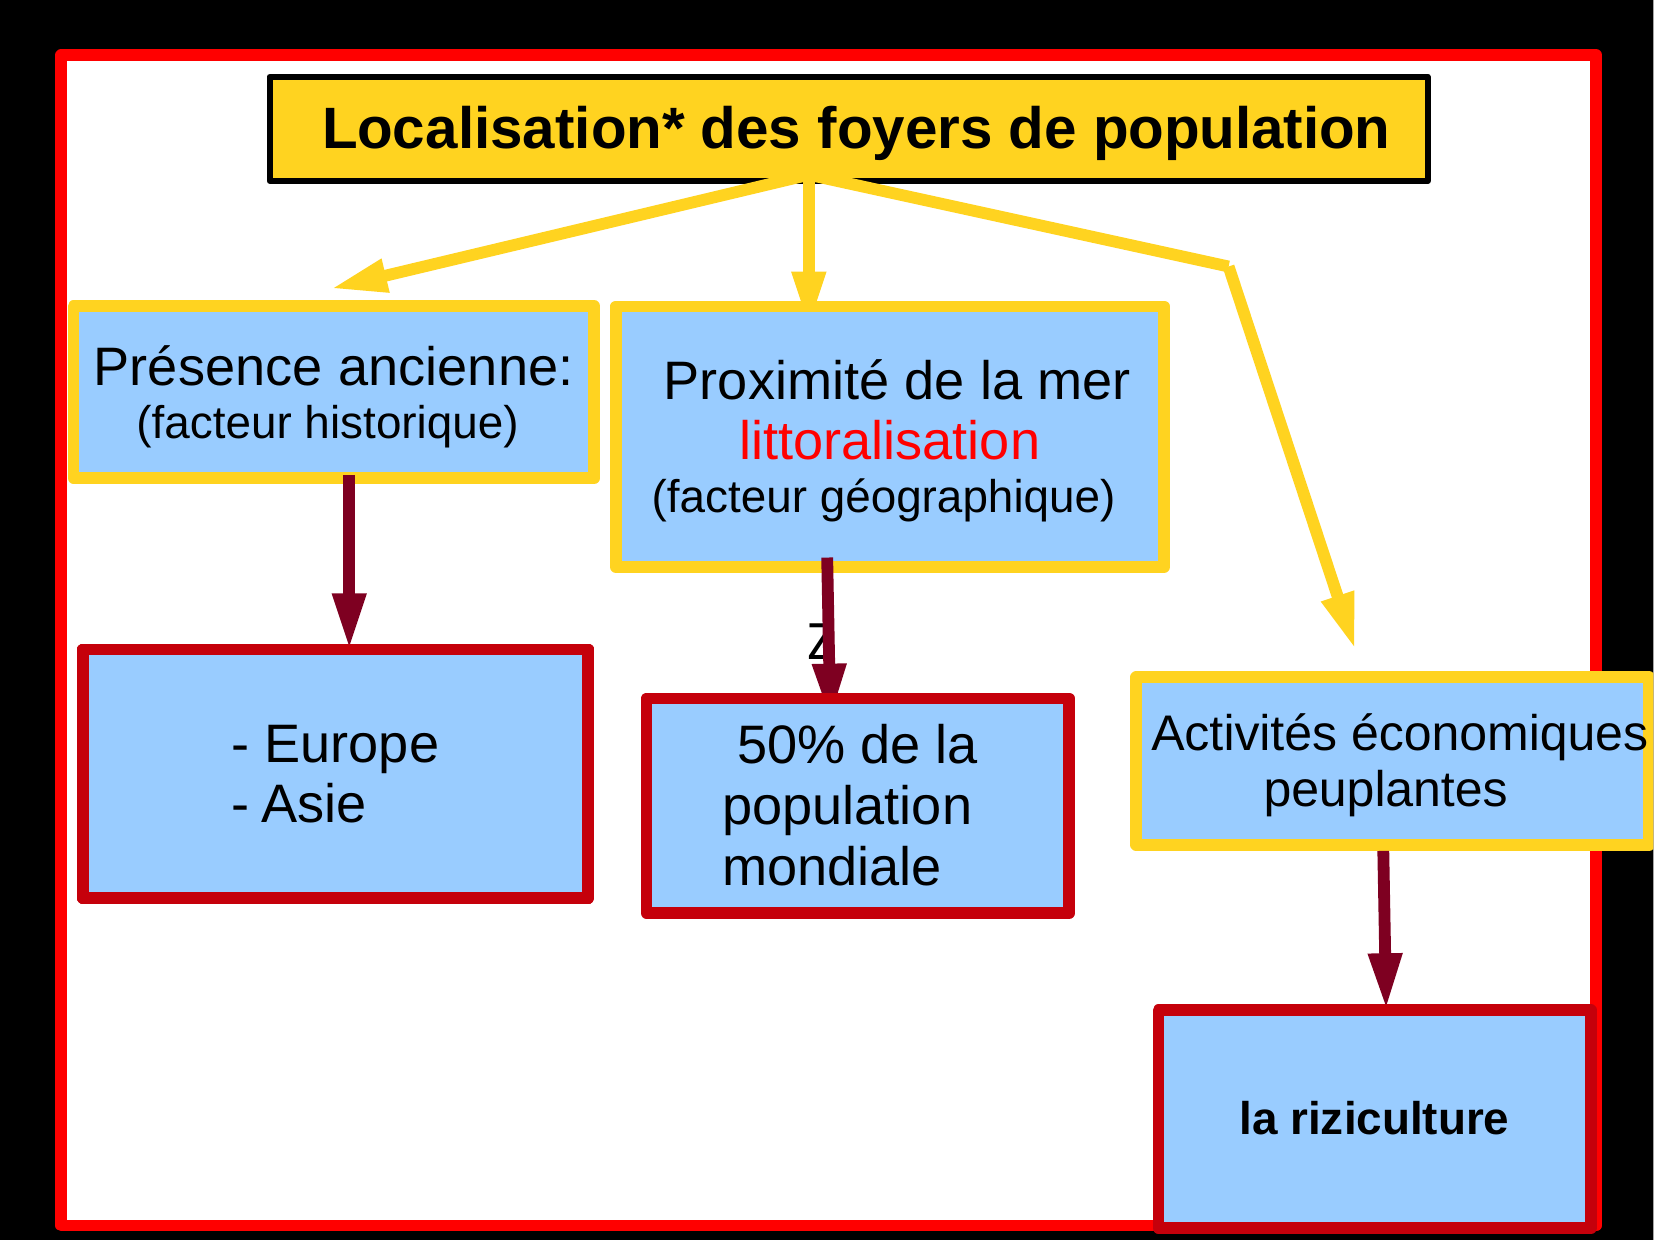

Z
 Localisation* des foyers de population
Présence ancienne:
(facteur historique)
 Proximité de la mer
littoralisation
(facteur géographique)
 - Europe
 - Asie
 - Europe
 - Asie
 - Europe
 - Asie
 Activités économiques
peuplantes
 50% de la
population
mondiale
 la riziculture